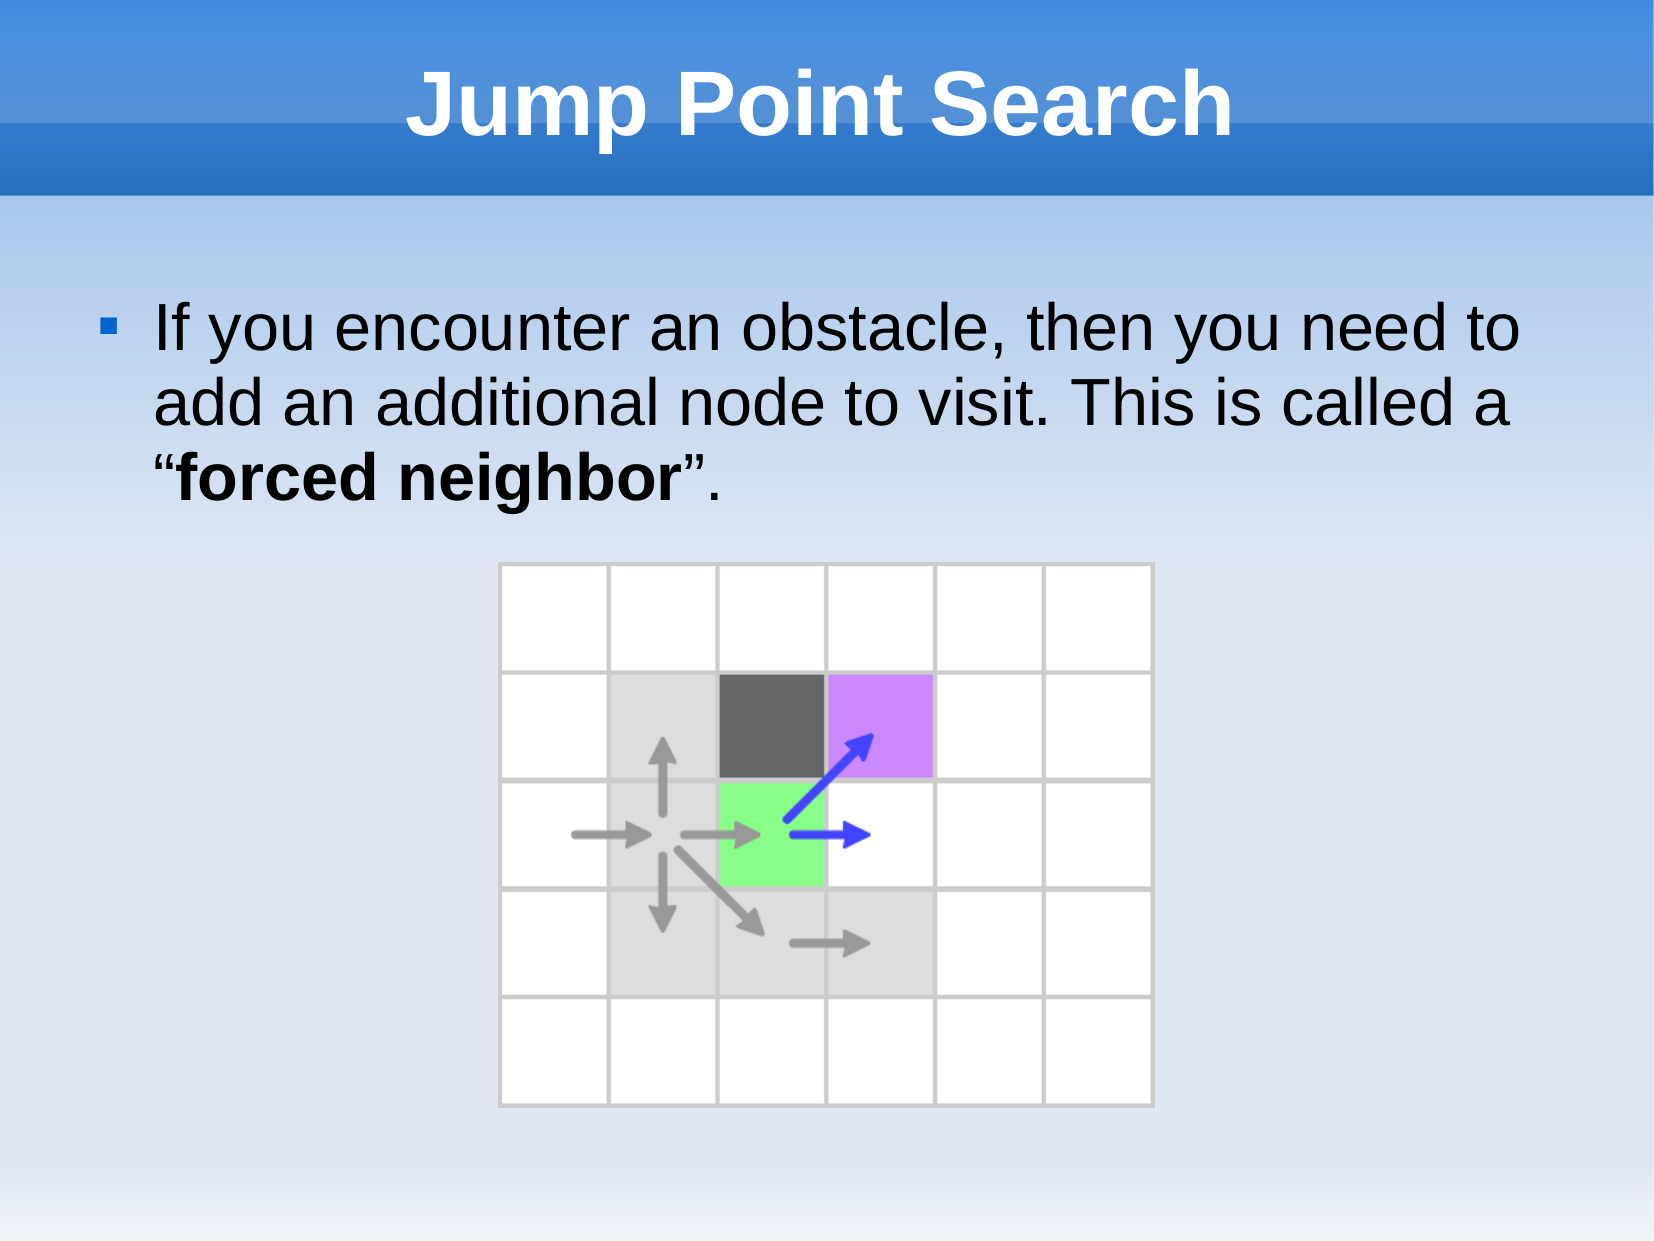

# Jump Point Search
If you encounter an obstacle, then you need to add an additional node to visit. This is called a “forced neighbor”.